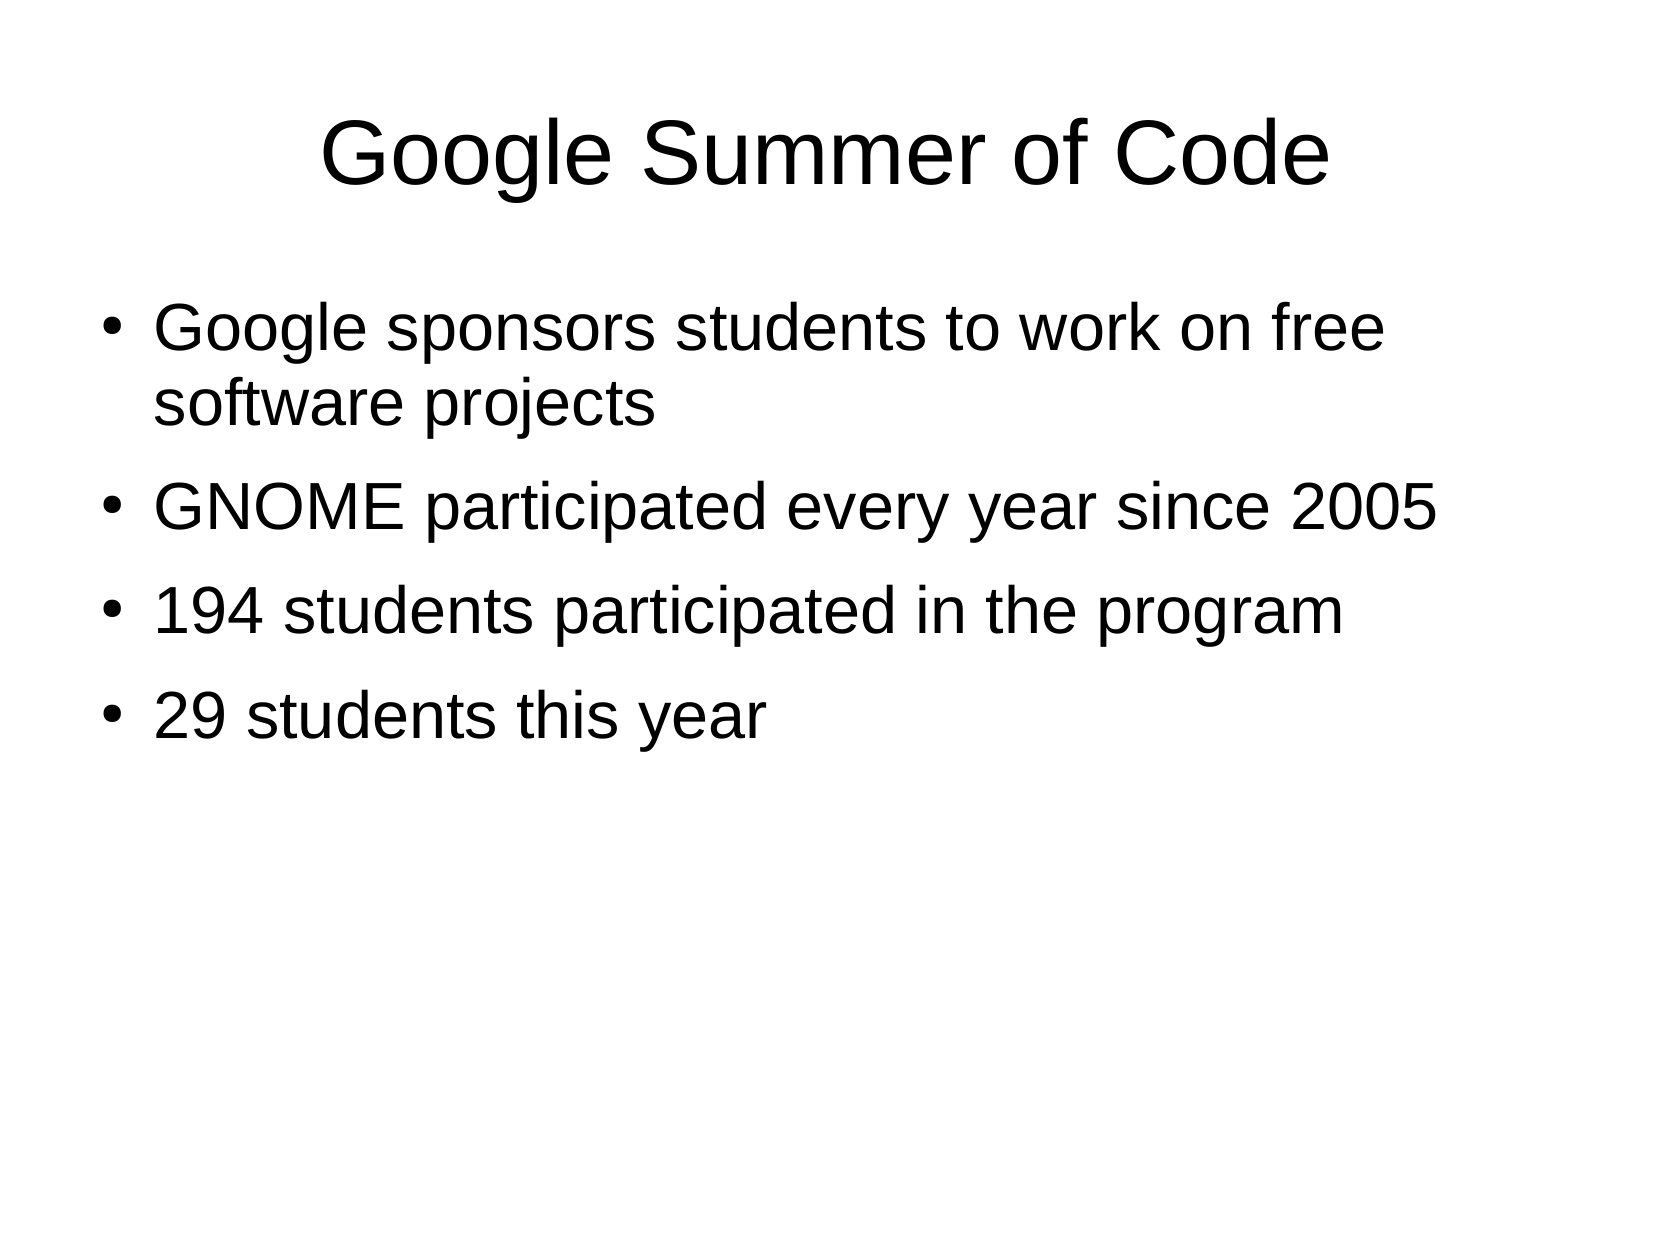

# Google Summer of Code
Google sponsors students to work on free software projects
GNOME participated every year since 2005
194 students participated in the program
29 students this year